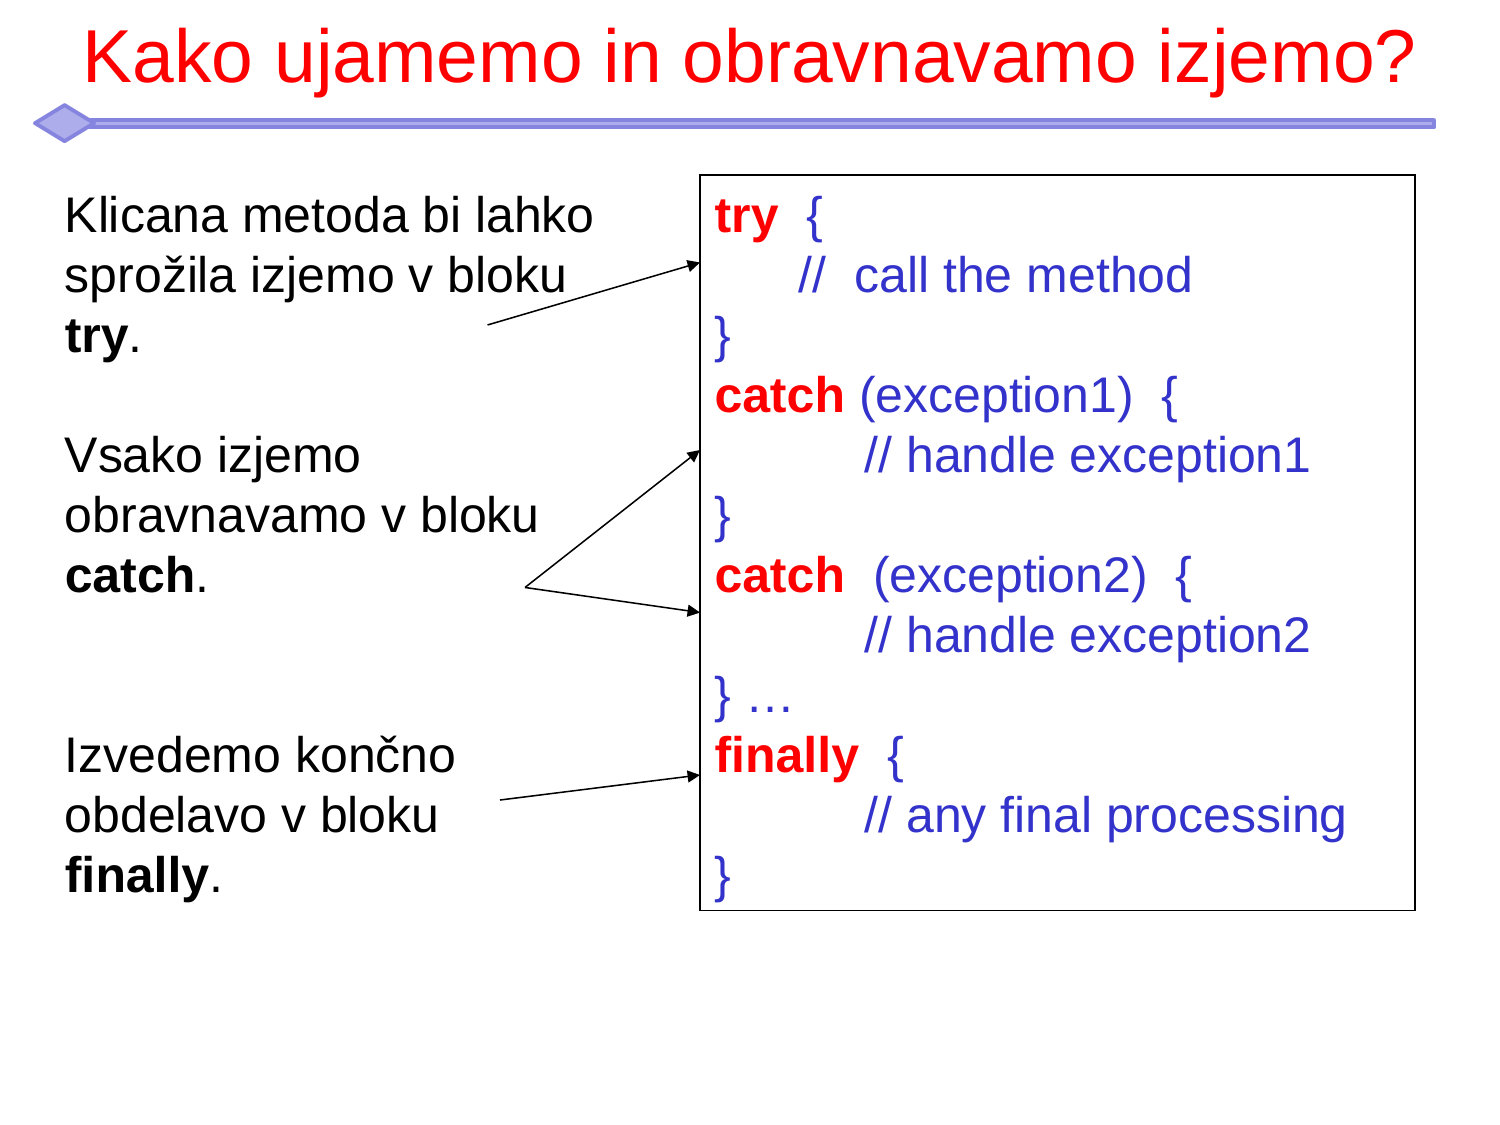

# Kako ujamemo in obravnavamo izjemo?
Klicana metoda bi lahko sprožila izjemo v bloku try.
Vsako izjemo obravnavamo v bloku
catch.
Izvedemo končno obdelavo v bloku finally.
try {
 // call the method
}
catch (exception1) {
	// handle exception1
}
catch (exception2) {
	// handle exception2
} …
finally {
	// any final processing
}